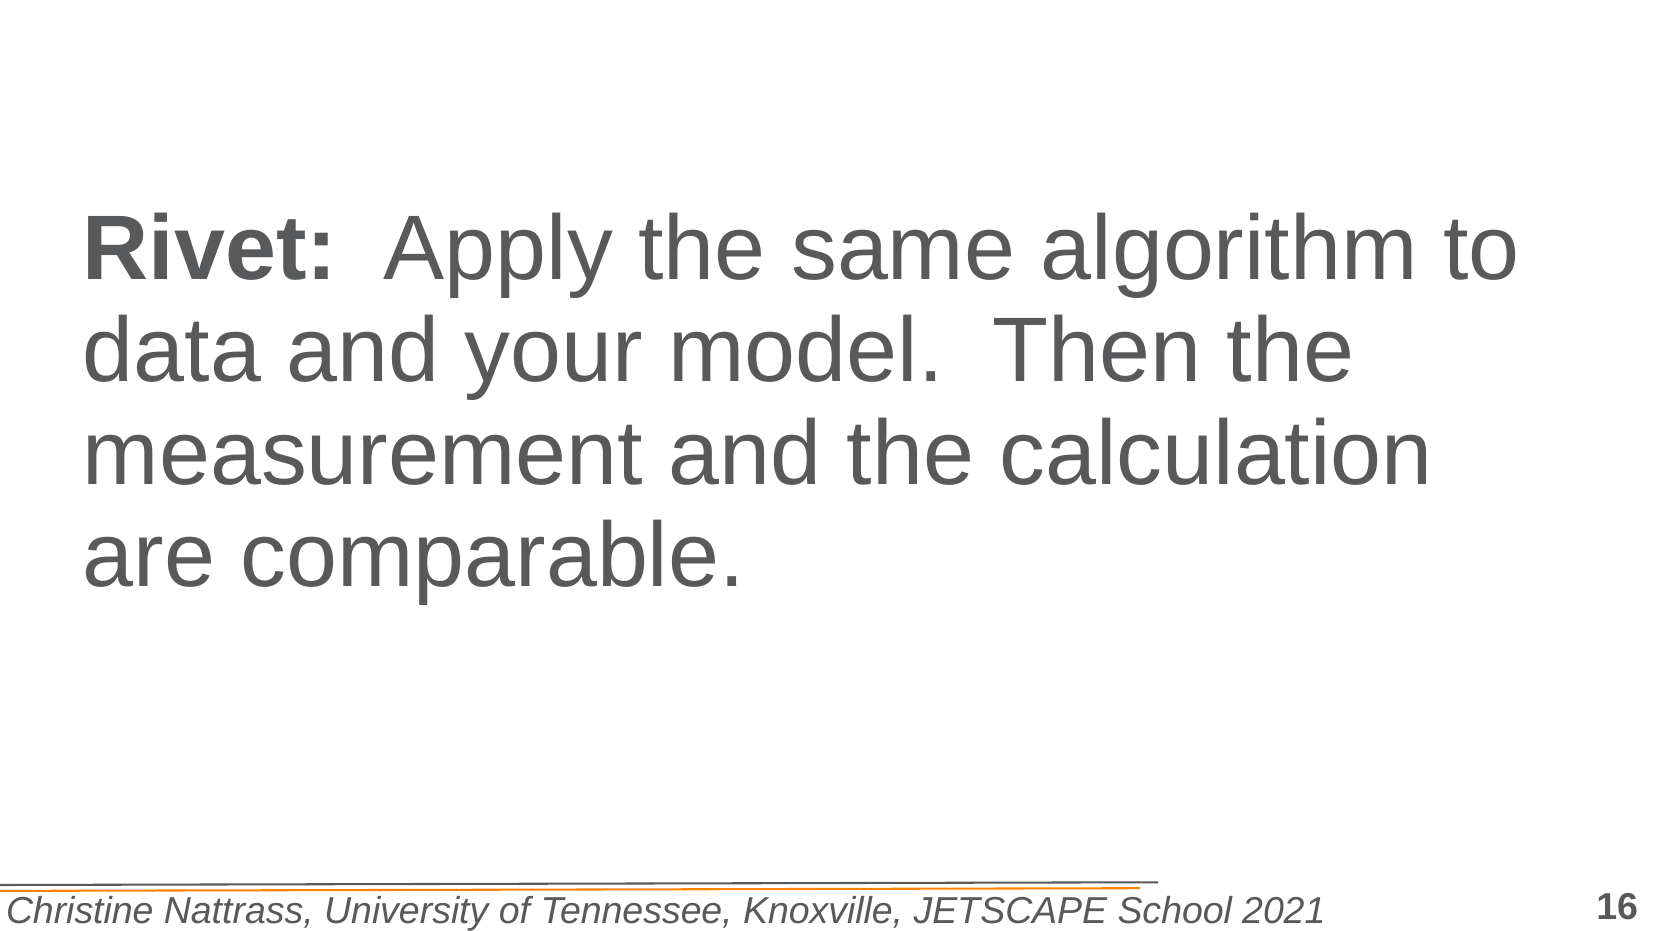

# Rivet: Apply the same algorithm to data and your model. Then the measurement and the calculation are comparable.